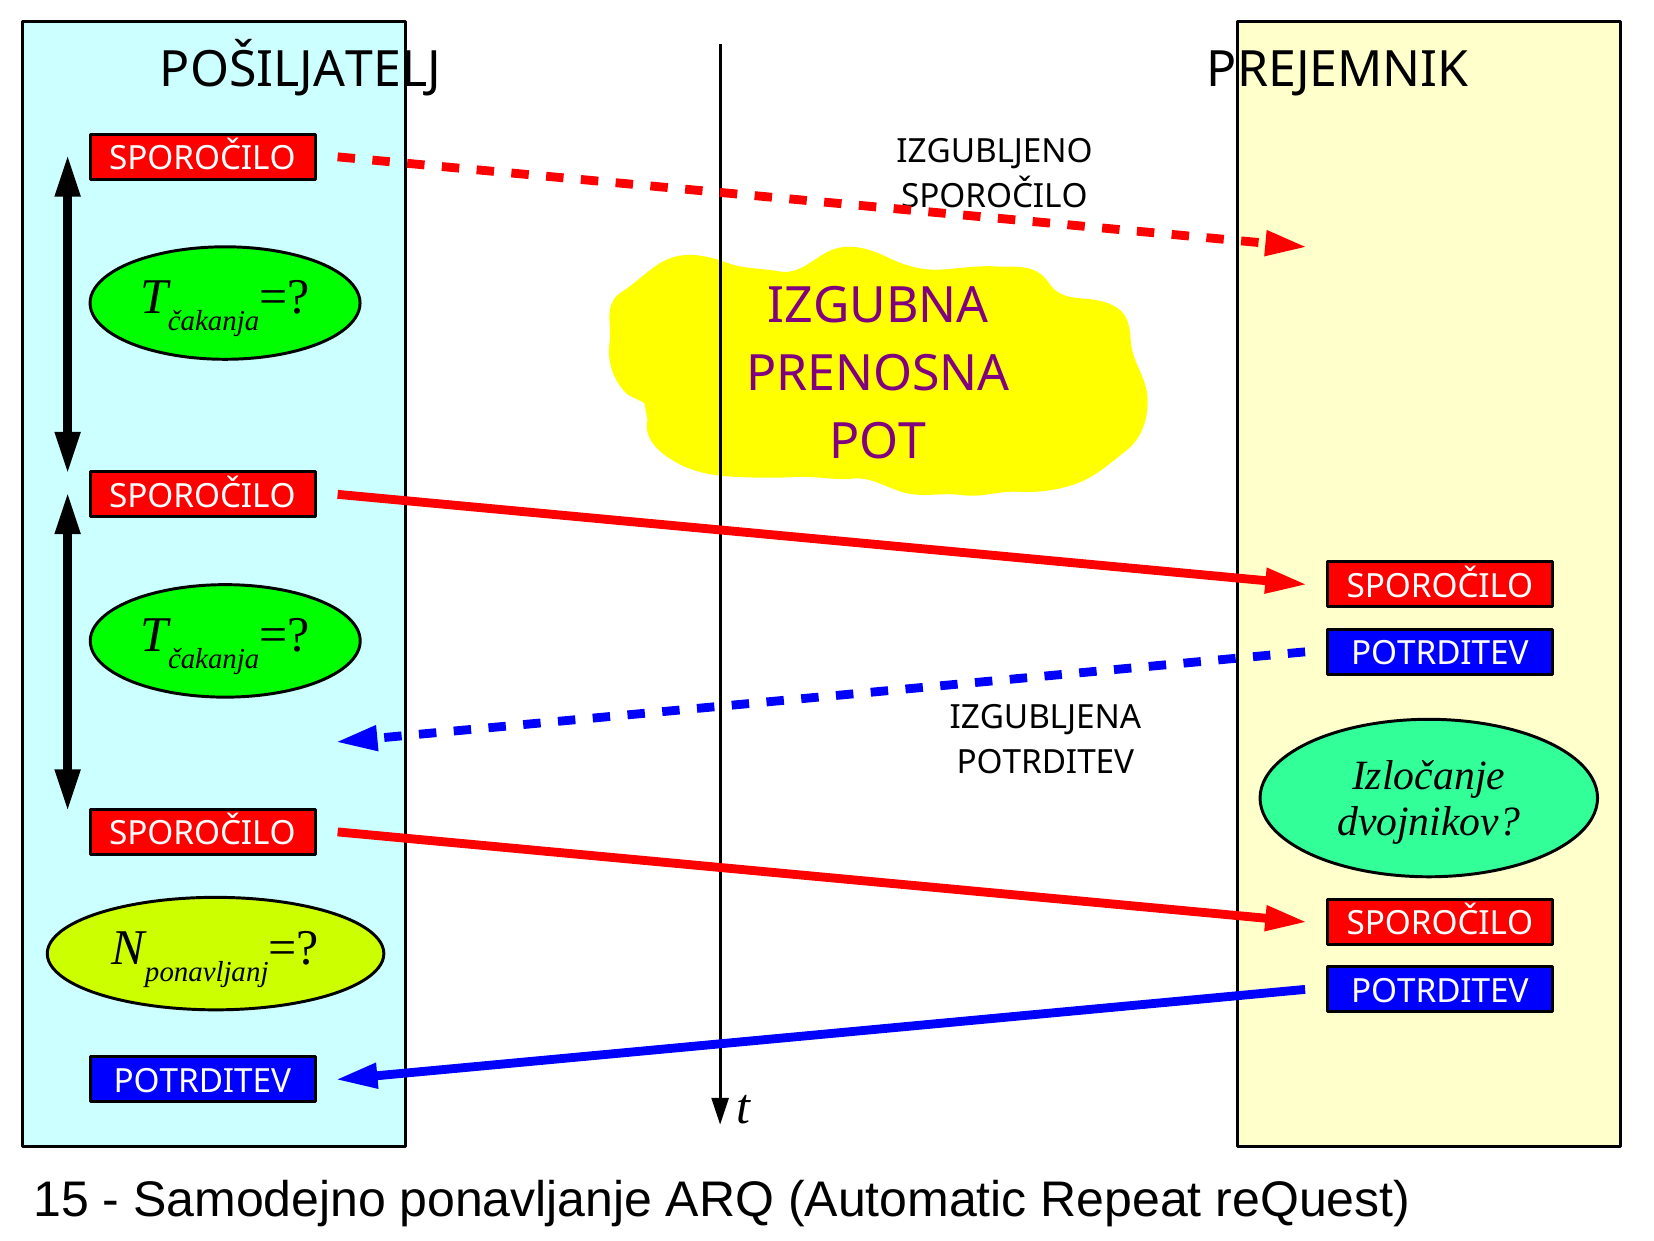

POŠILJATELJ PREJEMNIK
IZGUBLJENO
SPOROČILO
SPOROČILO
Tčakanja=?
IZGUBNA
PRENOSNA
POT
SPOROČILO
SPOROČILO
Tčakanja=?
POTRDITEV
IZGUBLJENA
POTRDITEV
Izločanje
dvojnikov?
SPOROČILO
Nponavljanj=?
SPOROČILO
POTRDITEV
POTRDITEV
t
15 - Samodejno ponavljanje ARQ (Automatic Repeat reQuest)